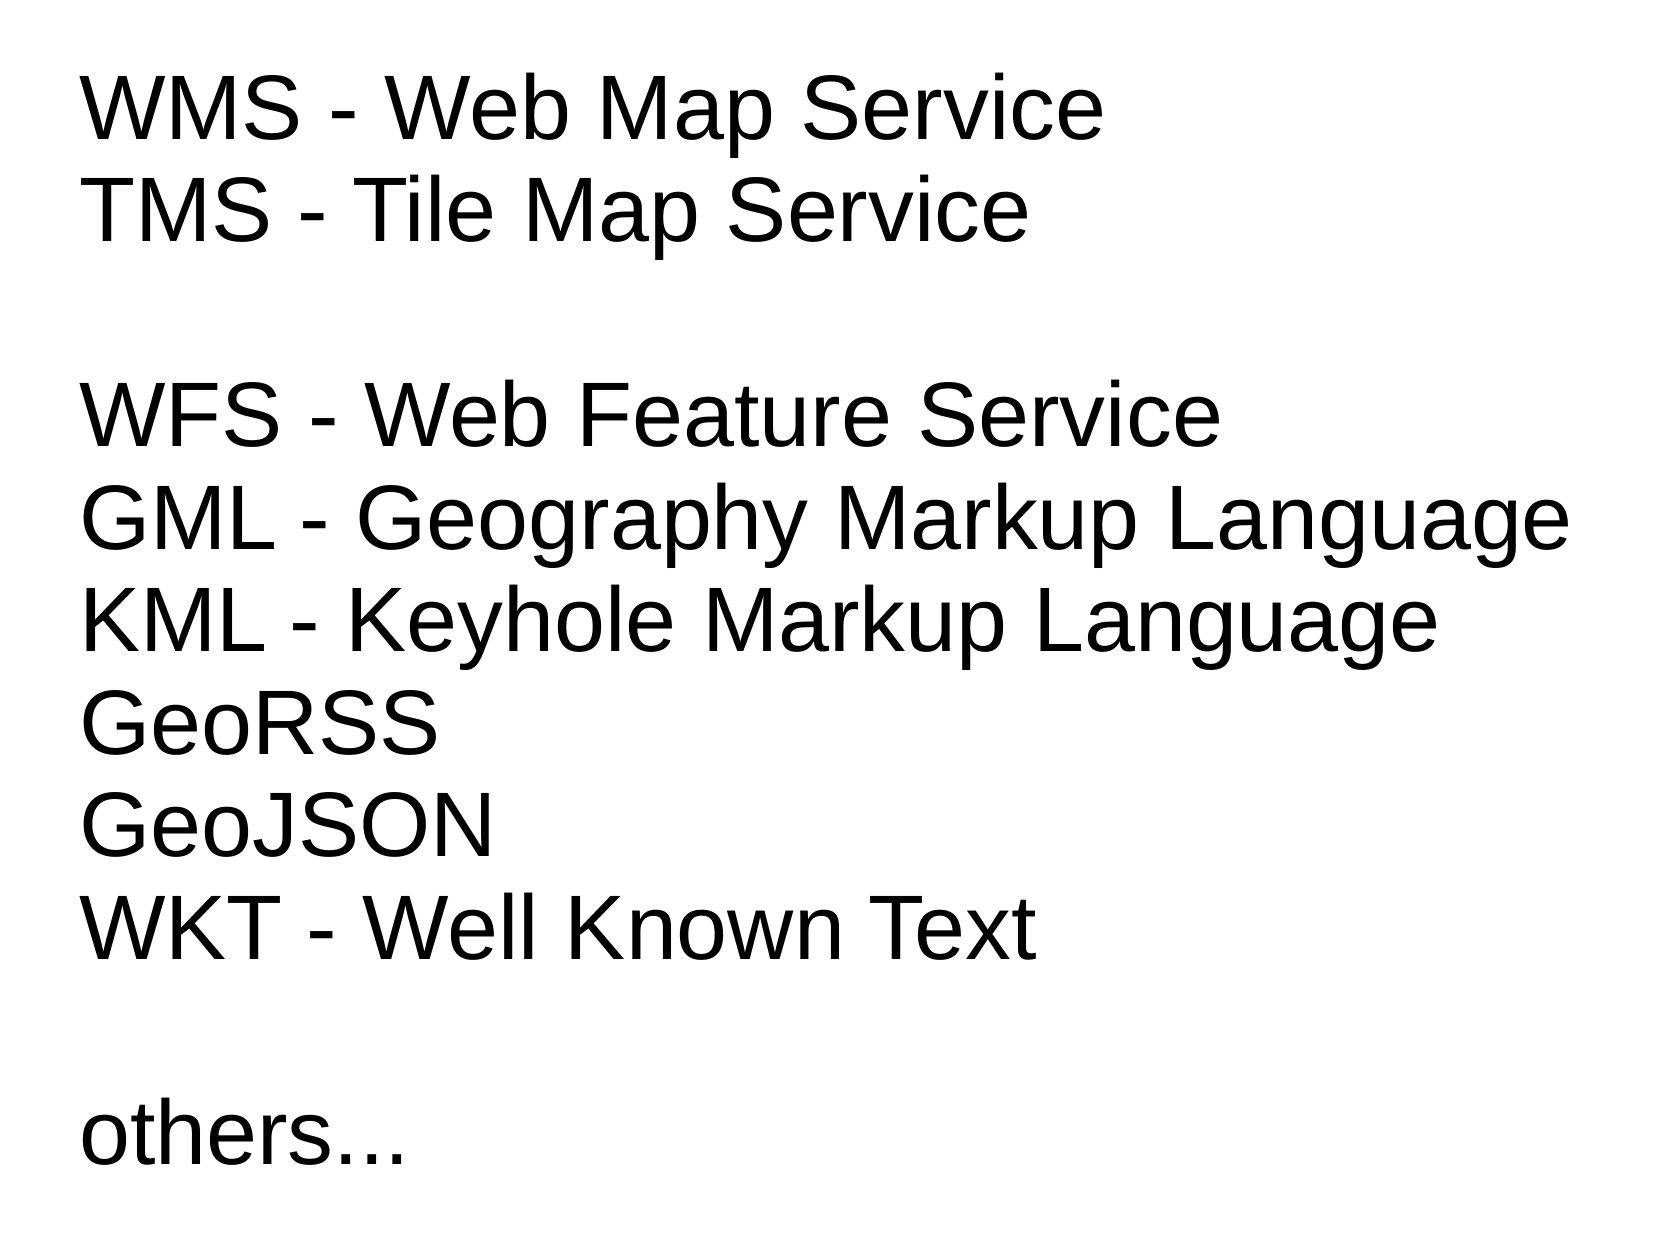

WMS - Web Map Service
TMS - Tile Map Service
WFS - Web Feature Service
GML - Geography Markup Language
KML - Keyhole Markup Language
GeoRSS
GeoJSON
WKT - Well Known Text
others...